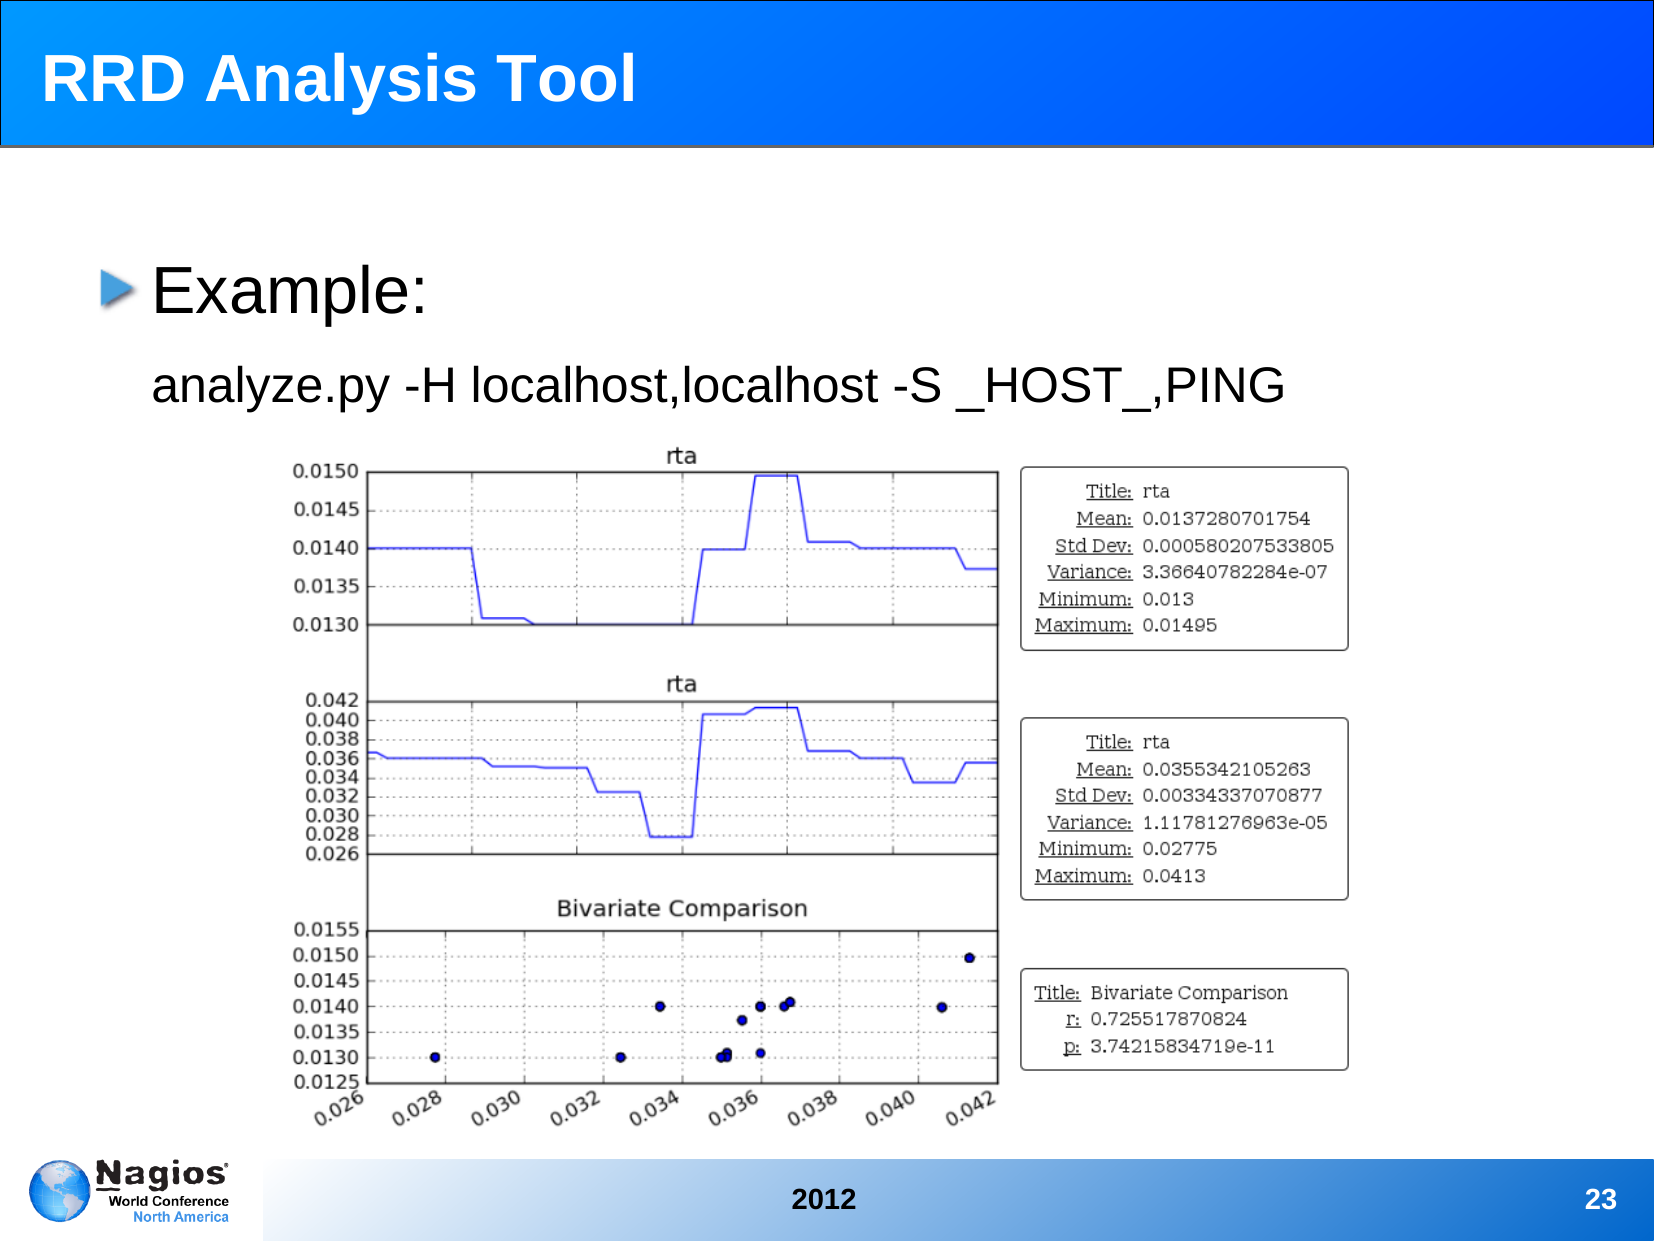

# RRD Analysis Tool
Example:
analyze.py -H localhost,localhost -S _HOST_,PING
2011
23